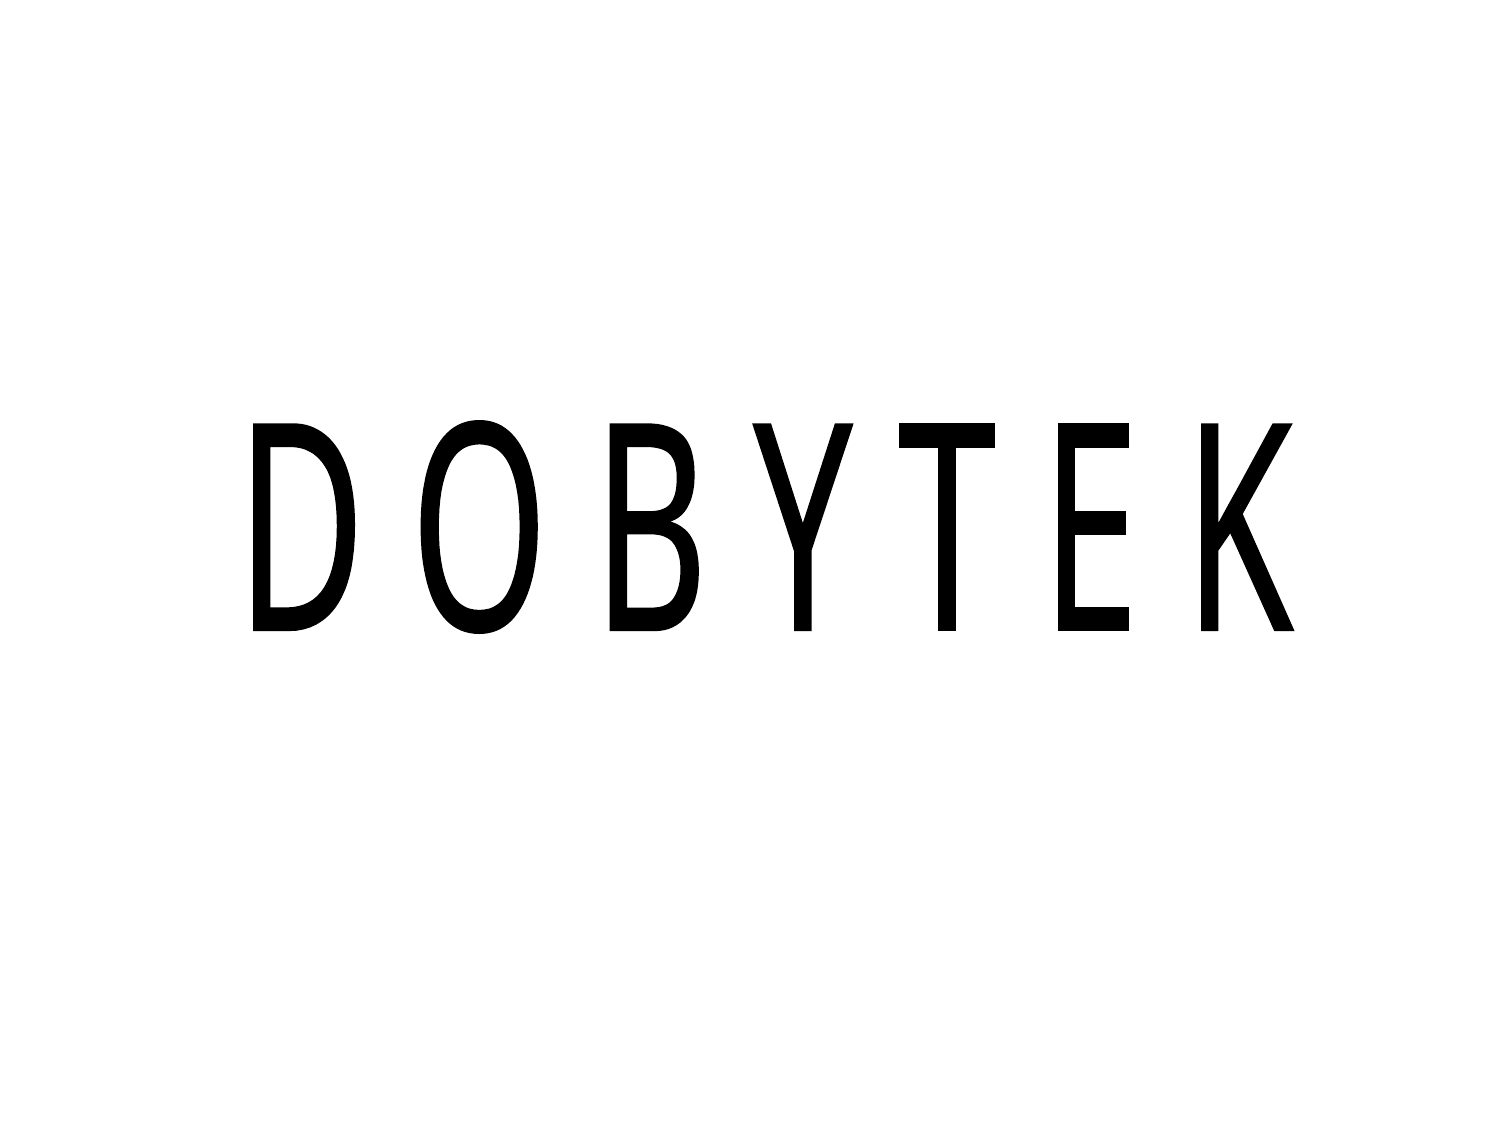

D O B Y T E K